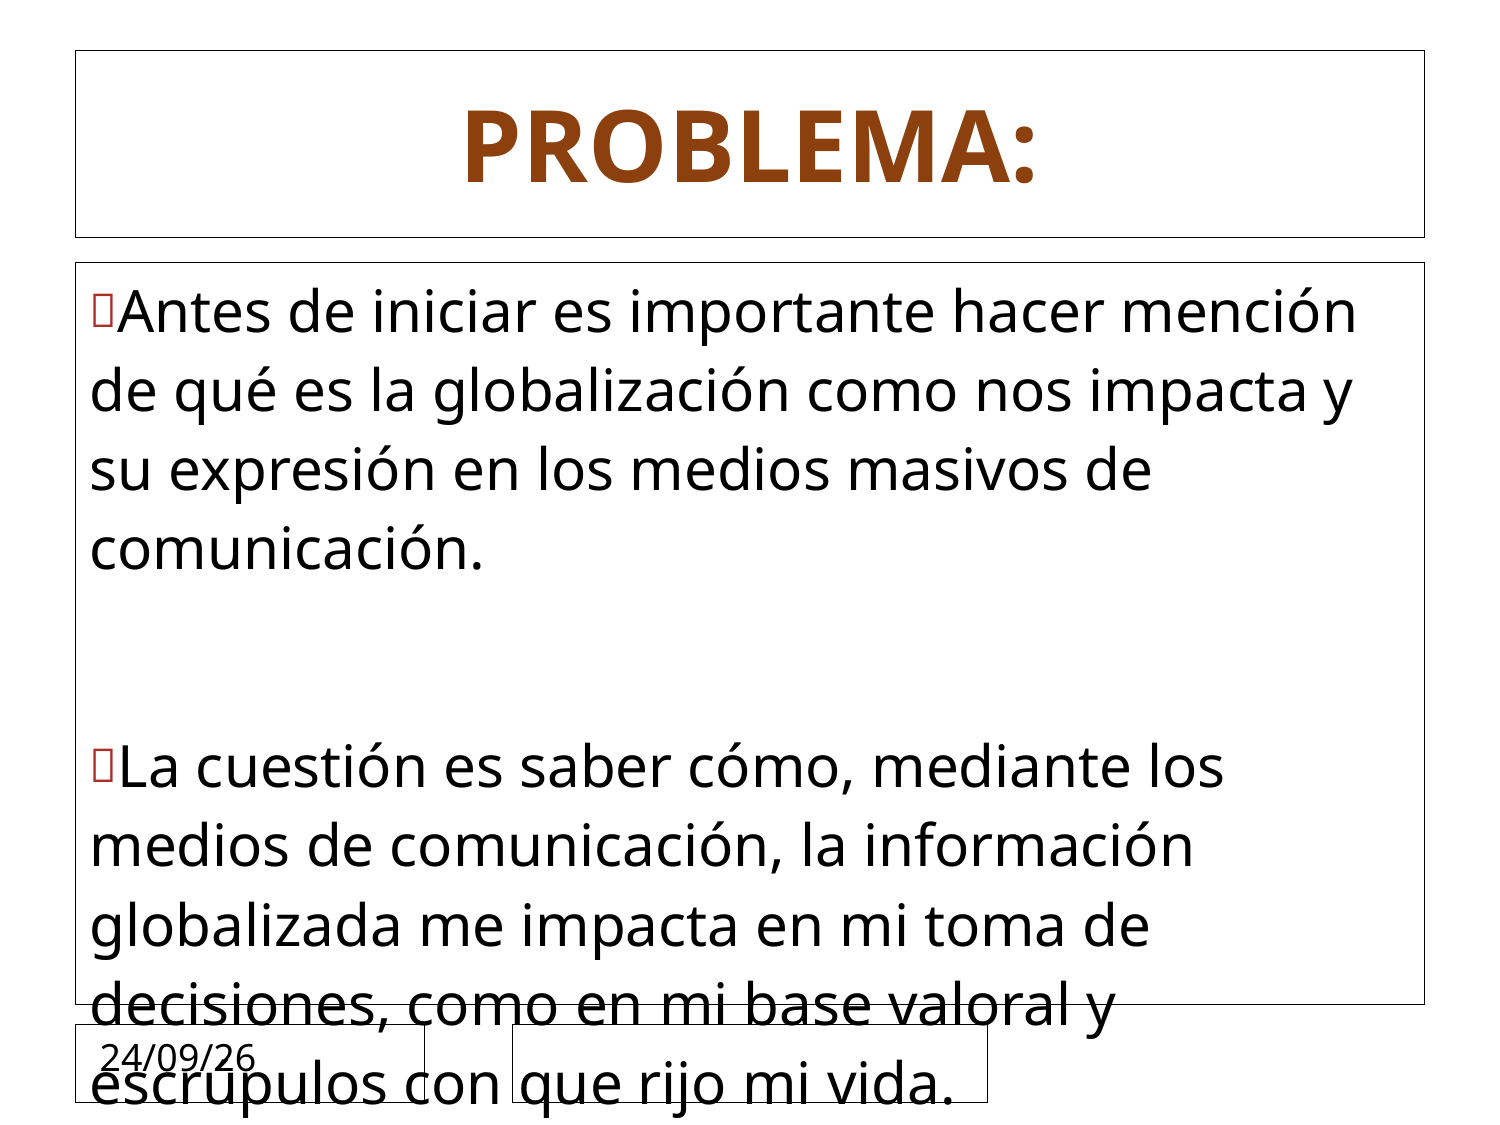

# PROBLEMA:
Antes de iniciar es importante hacer mención de qué es la globalización como nos impacta y su expresión en los medios masivos de comunicación.
La cuestión es saber cómo, mediante los medios de comunicación, la información globalizada me impacta en mi toma de decisiones, como en mi base valoral y escrúpulos con que rijo mi vida.